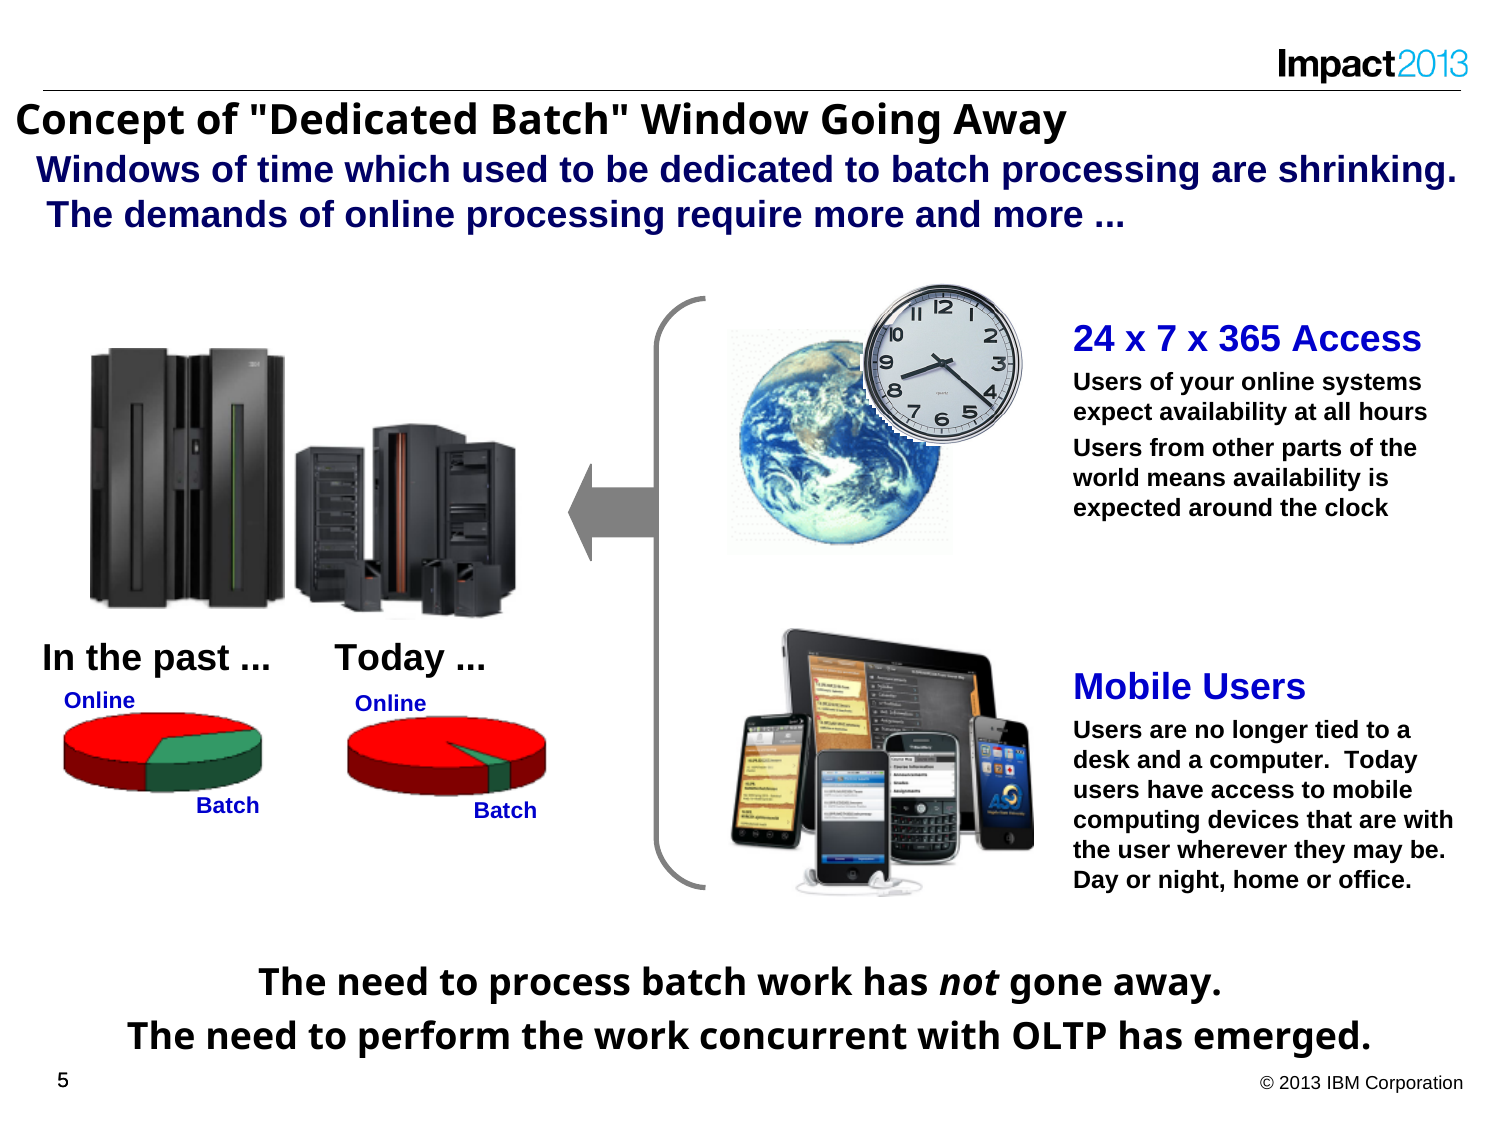

Concept of "Dedicated Batch" Window Going Away
Windows of time which used to be dedicated to batch processing are shrinking. The demands of online processing require more and more ...
24 x 7 x 365 Access
Users of your online systems expect availability at all hours
Users from other parts of the world means availability is expected around the clock
Mobile Users
Users are no longer tied to a desk and a computer. Today users have access to mobile computing devices that are with the user wherever they may be. Day or night, home or office.
In the past ...
Today ...
Online
Batch
Online
Batch
The need to process batch work has not gone away.
The need to perform the work concurrent with OLTP has emerged.